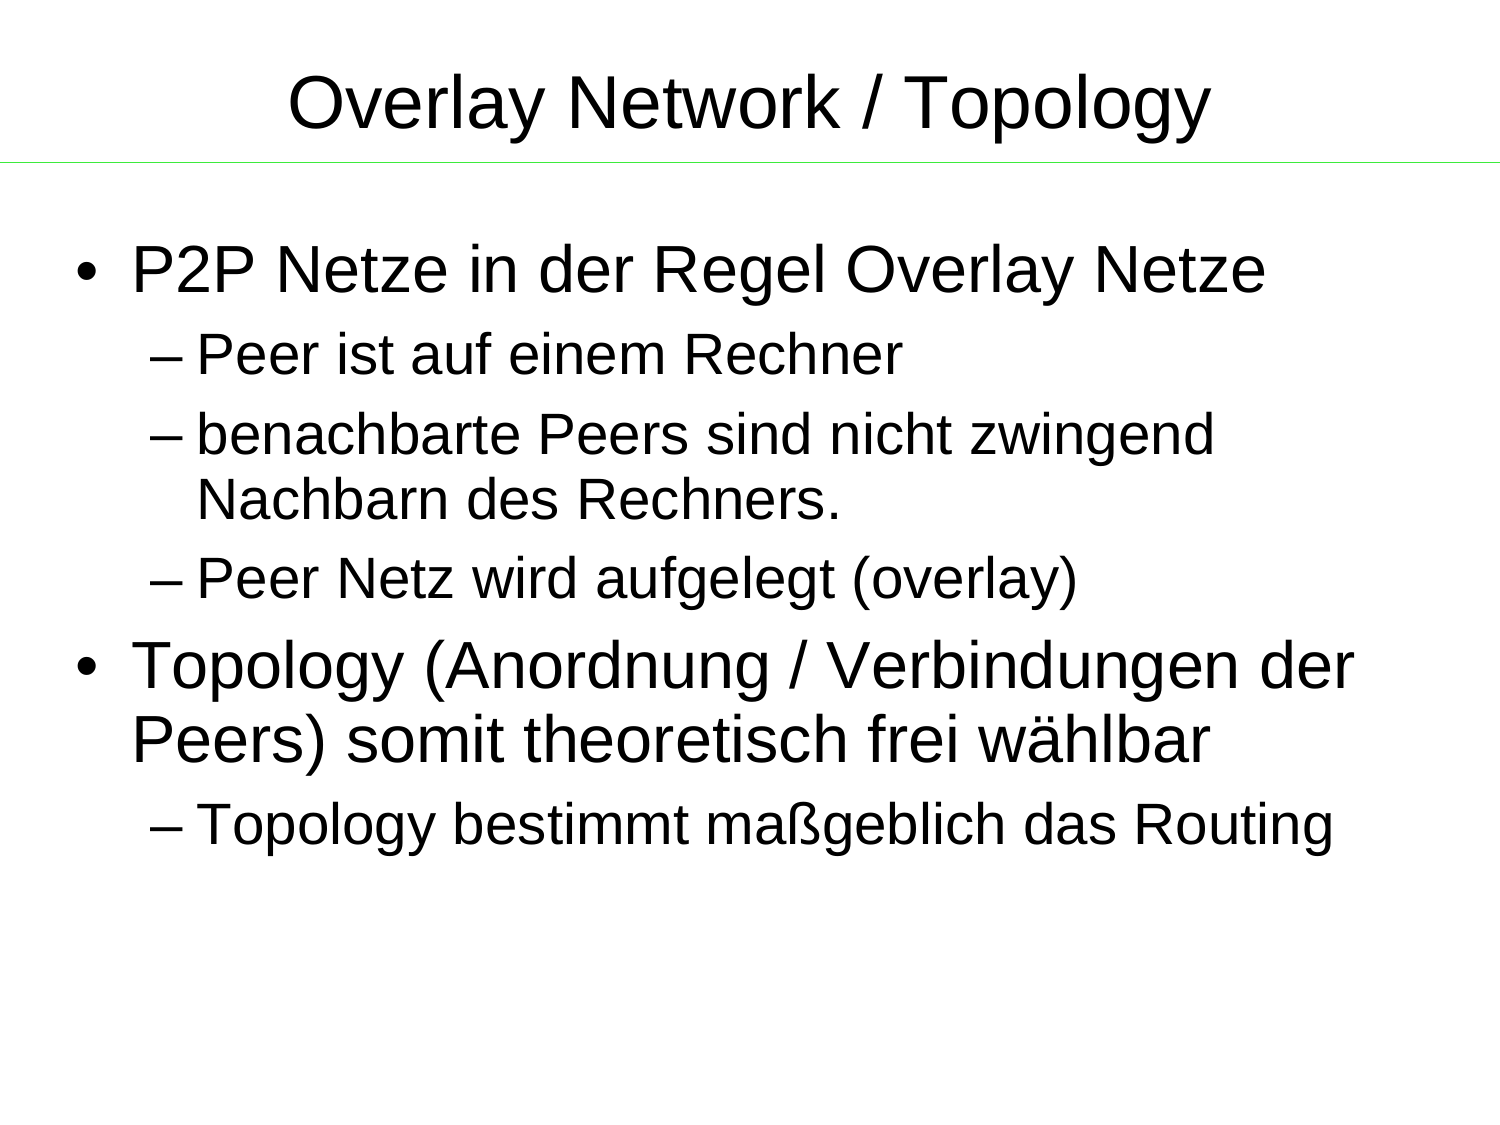

# Overlay Network / Topology
P2P Netze in der Regel Overlay Netze
Peer ist auf einem Rechner
benachbarte Peers sind nicht zwingend Nachbarn des Rechners.
Peer Netz wird aufgelegt (overlay)
Topology (Anordnung / Verbindungen der Peers) somit theoretisch frei wählbar
Topology bestimmt maßgeblich das Routing